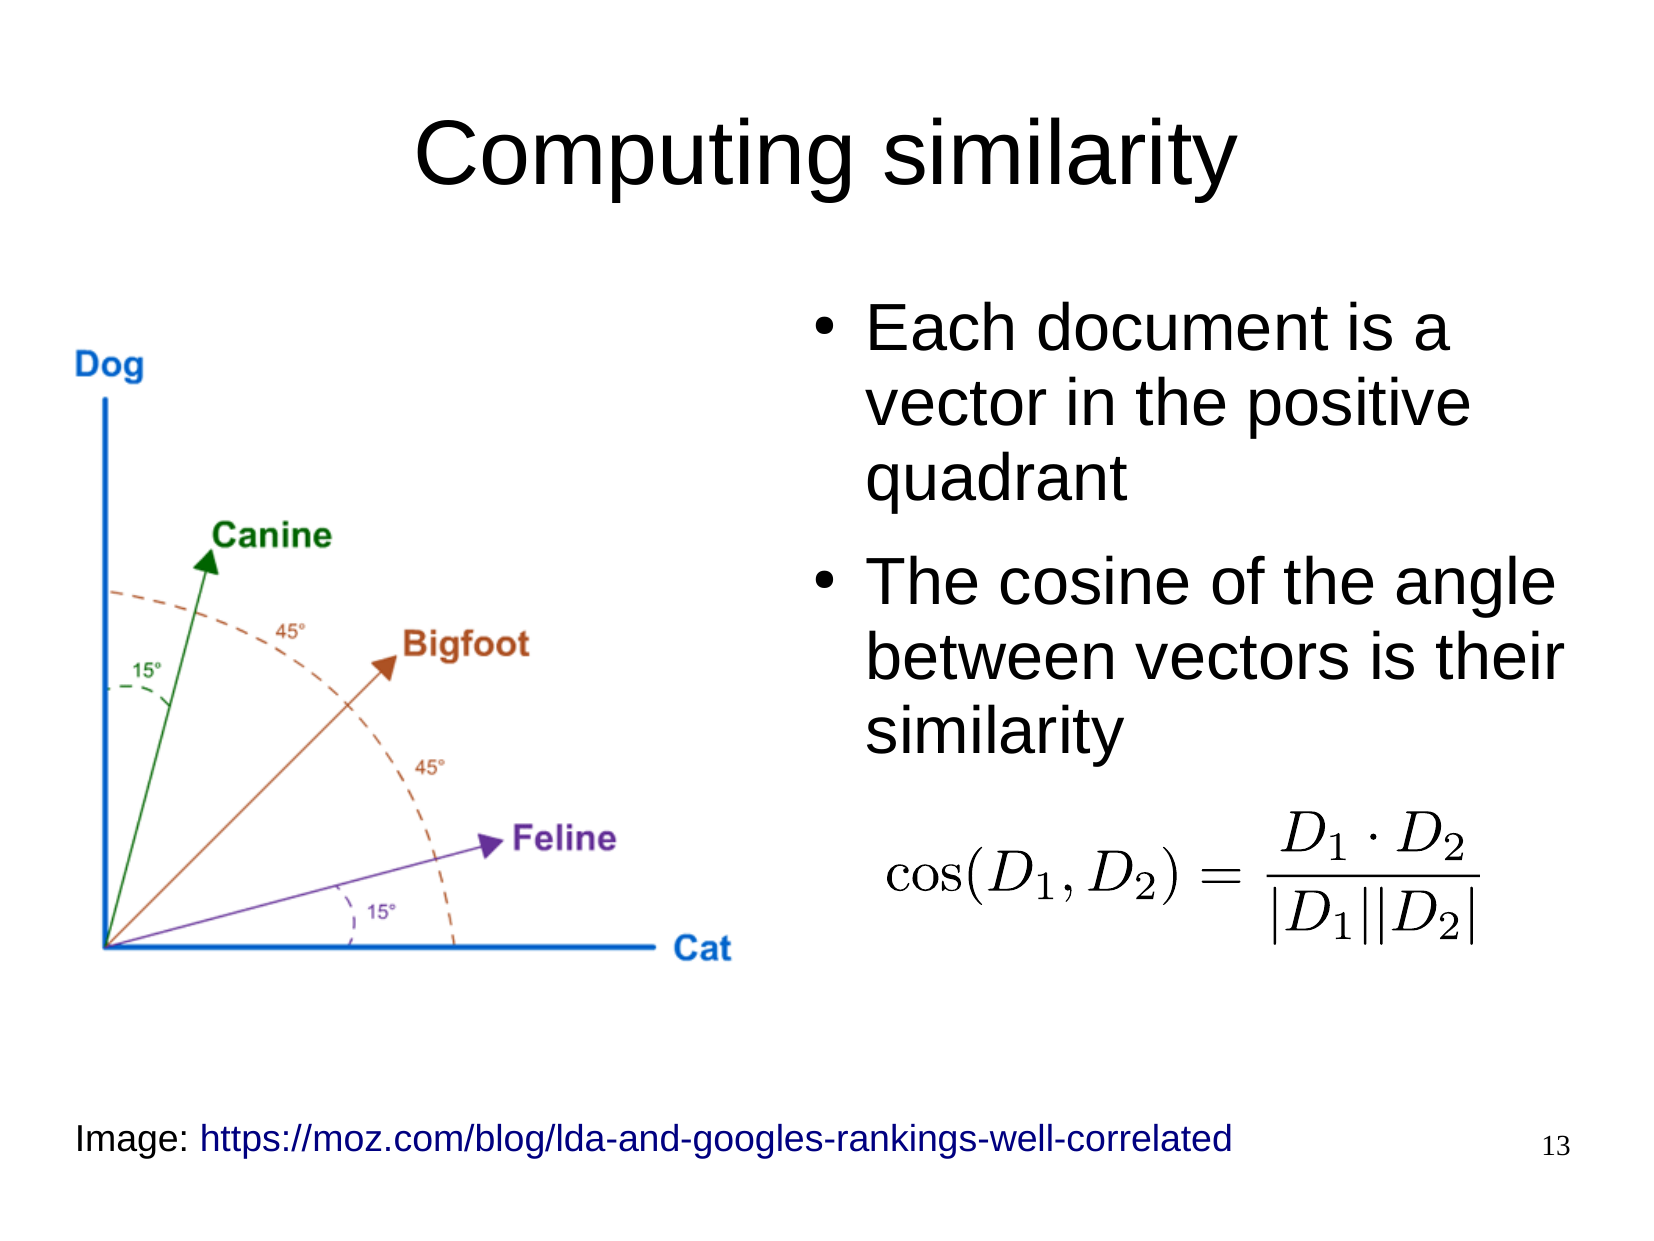

# Computing similarity
Each document is a vector in the positive quadrant
The cosine of the angle between vectors is their similarity
Image: https://moz.com/blog/lda-and-googles-rankings-well-correlated
13